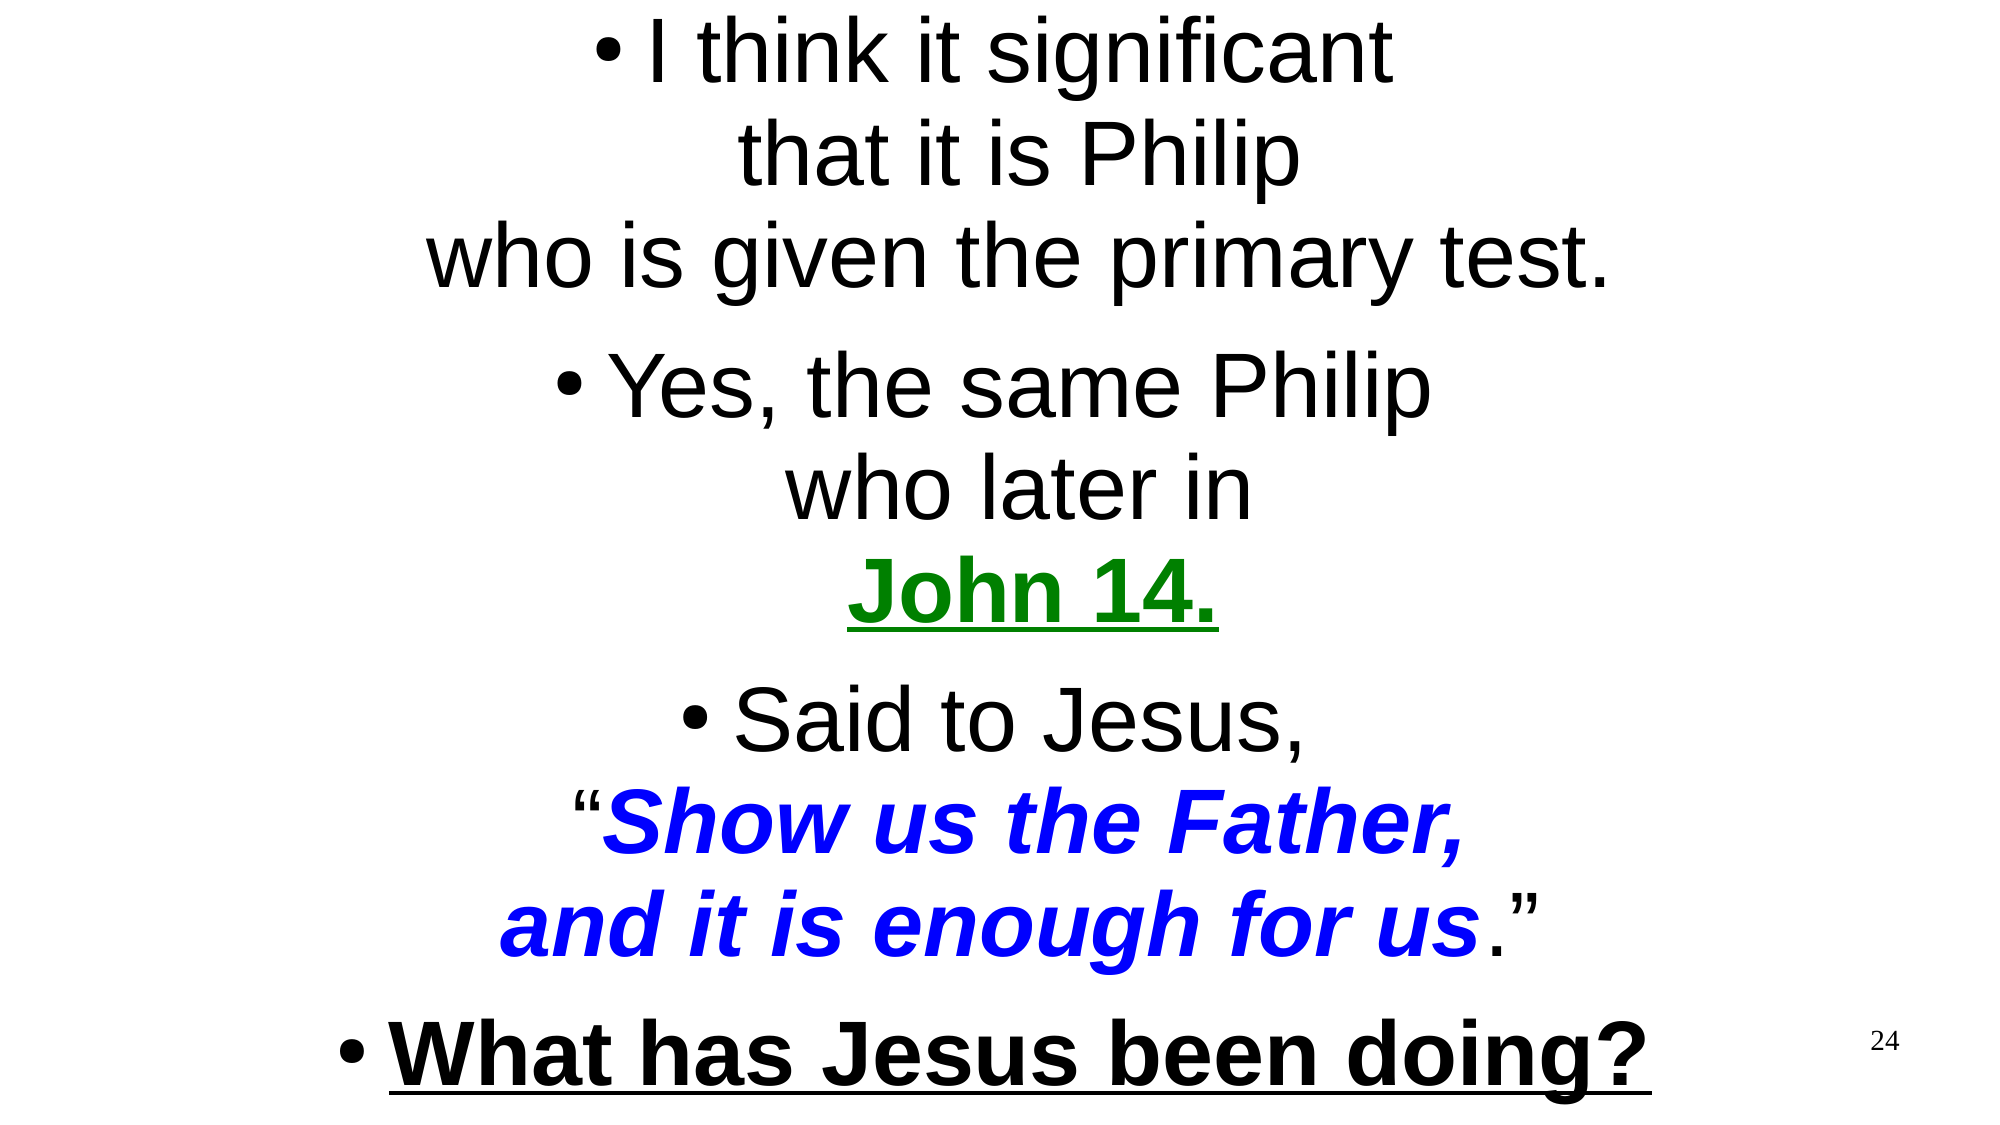

# I think it significant that it is Philip who is given the primary test.
Yes, the same Philip
who later in
John 14.
Said to Jesus, 
“Show us the Father,
and it is enough for us.”
What has Jesus been doing?
24